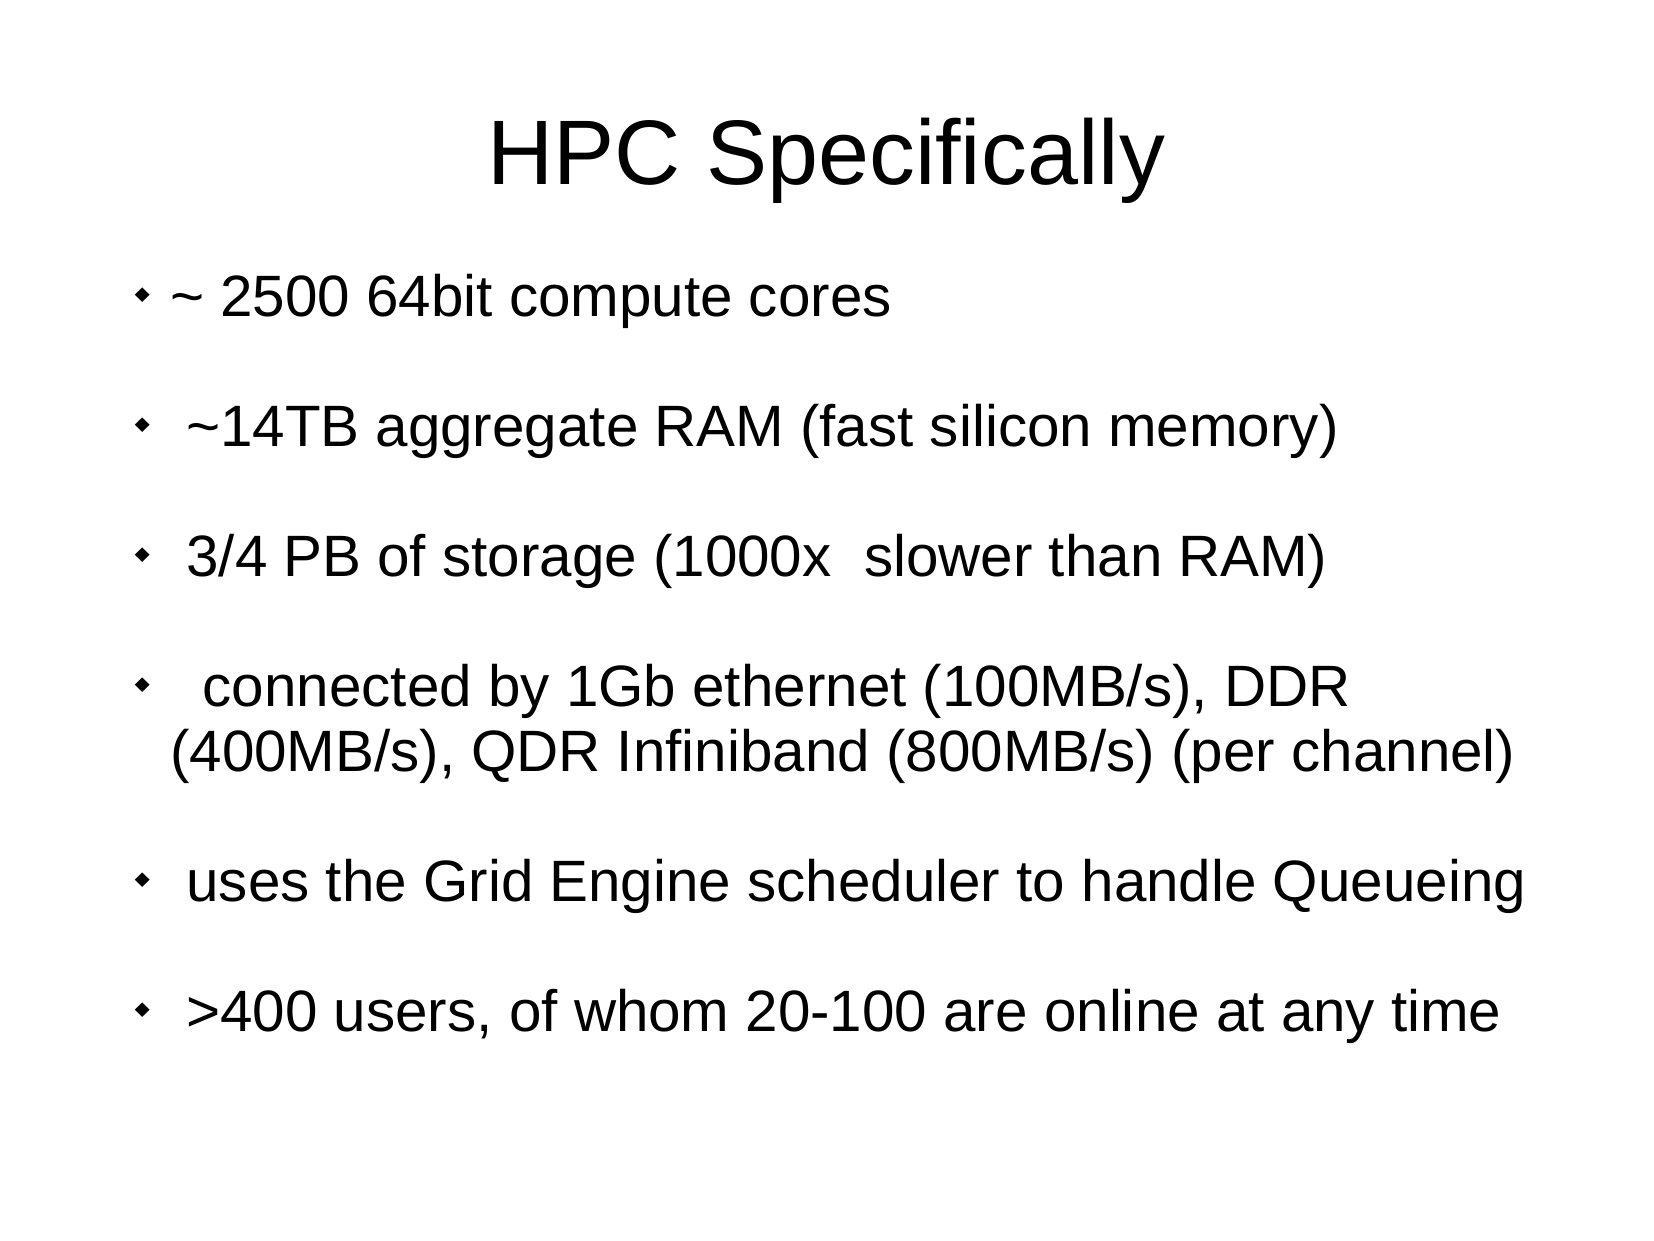

# HPC Specifically
~ 2500 64bit compute cores
 ~14TB aggregate RAM (fast silicon memory)
 3/4 PB of storage (1000x slower than RAM)
 connected by 1Gb ethernet (100MB/s), DDR (400MB/s), QDR Infiniband (800MB/s) (per channel)
 uses the Grid Engine scheduler to handle Queueing
 >400 users, of whom 20-100 are online at any time